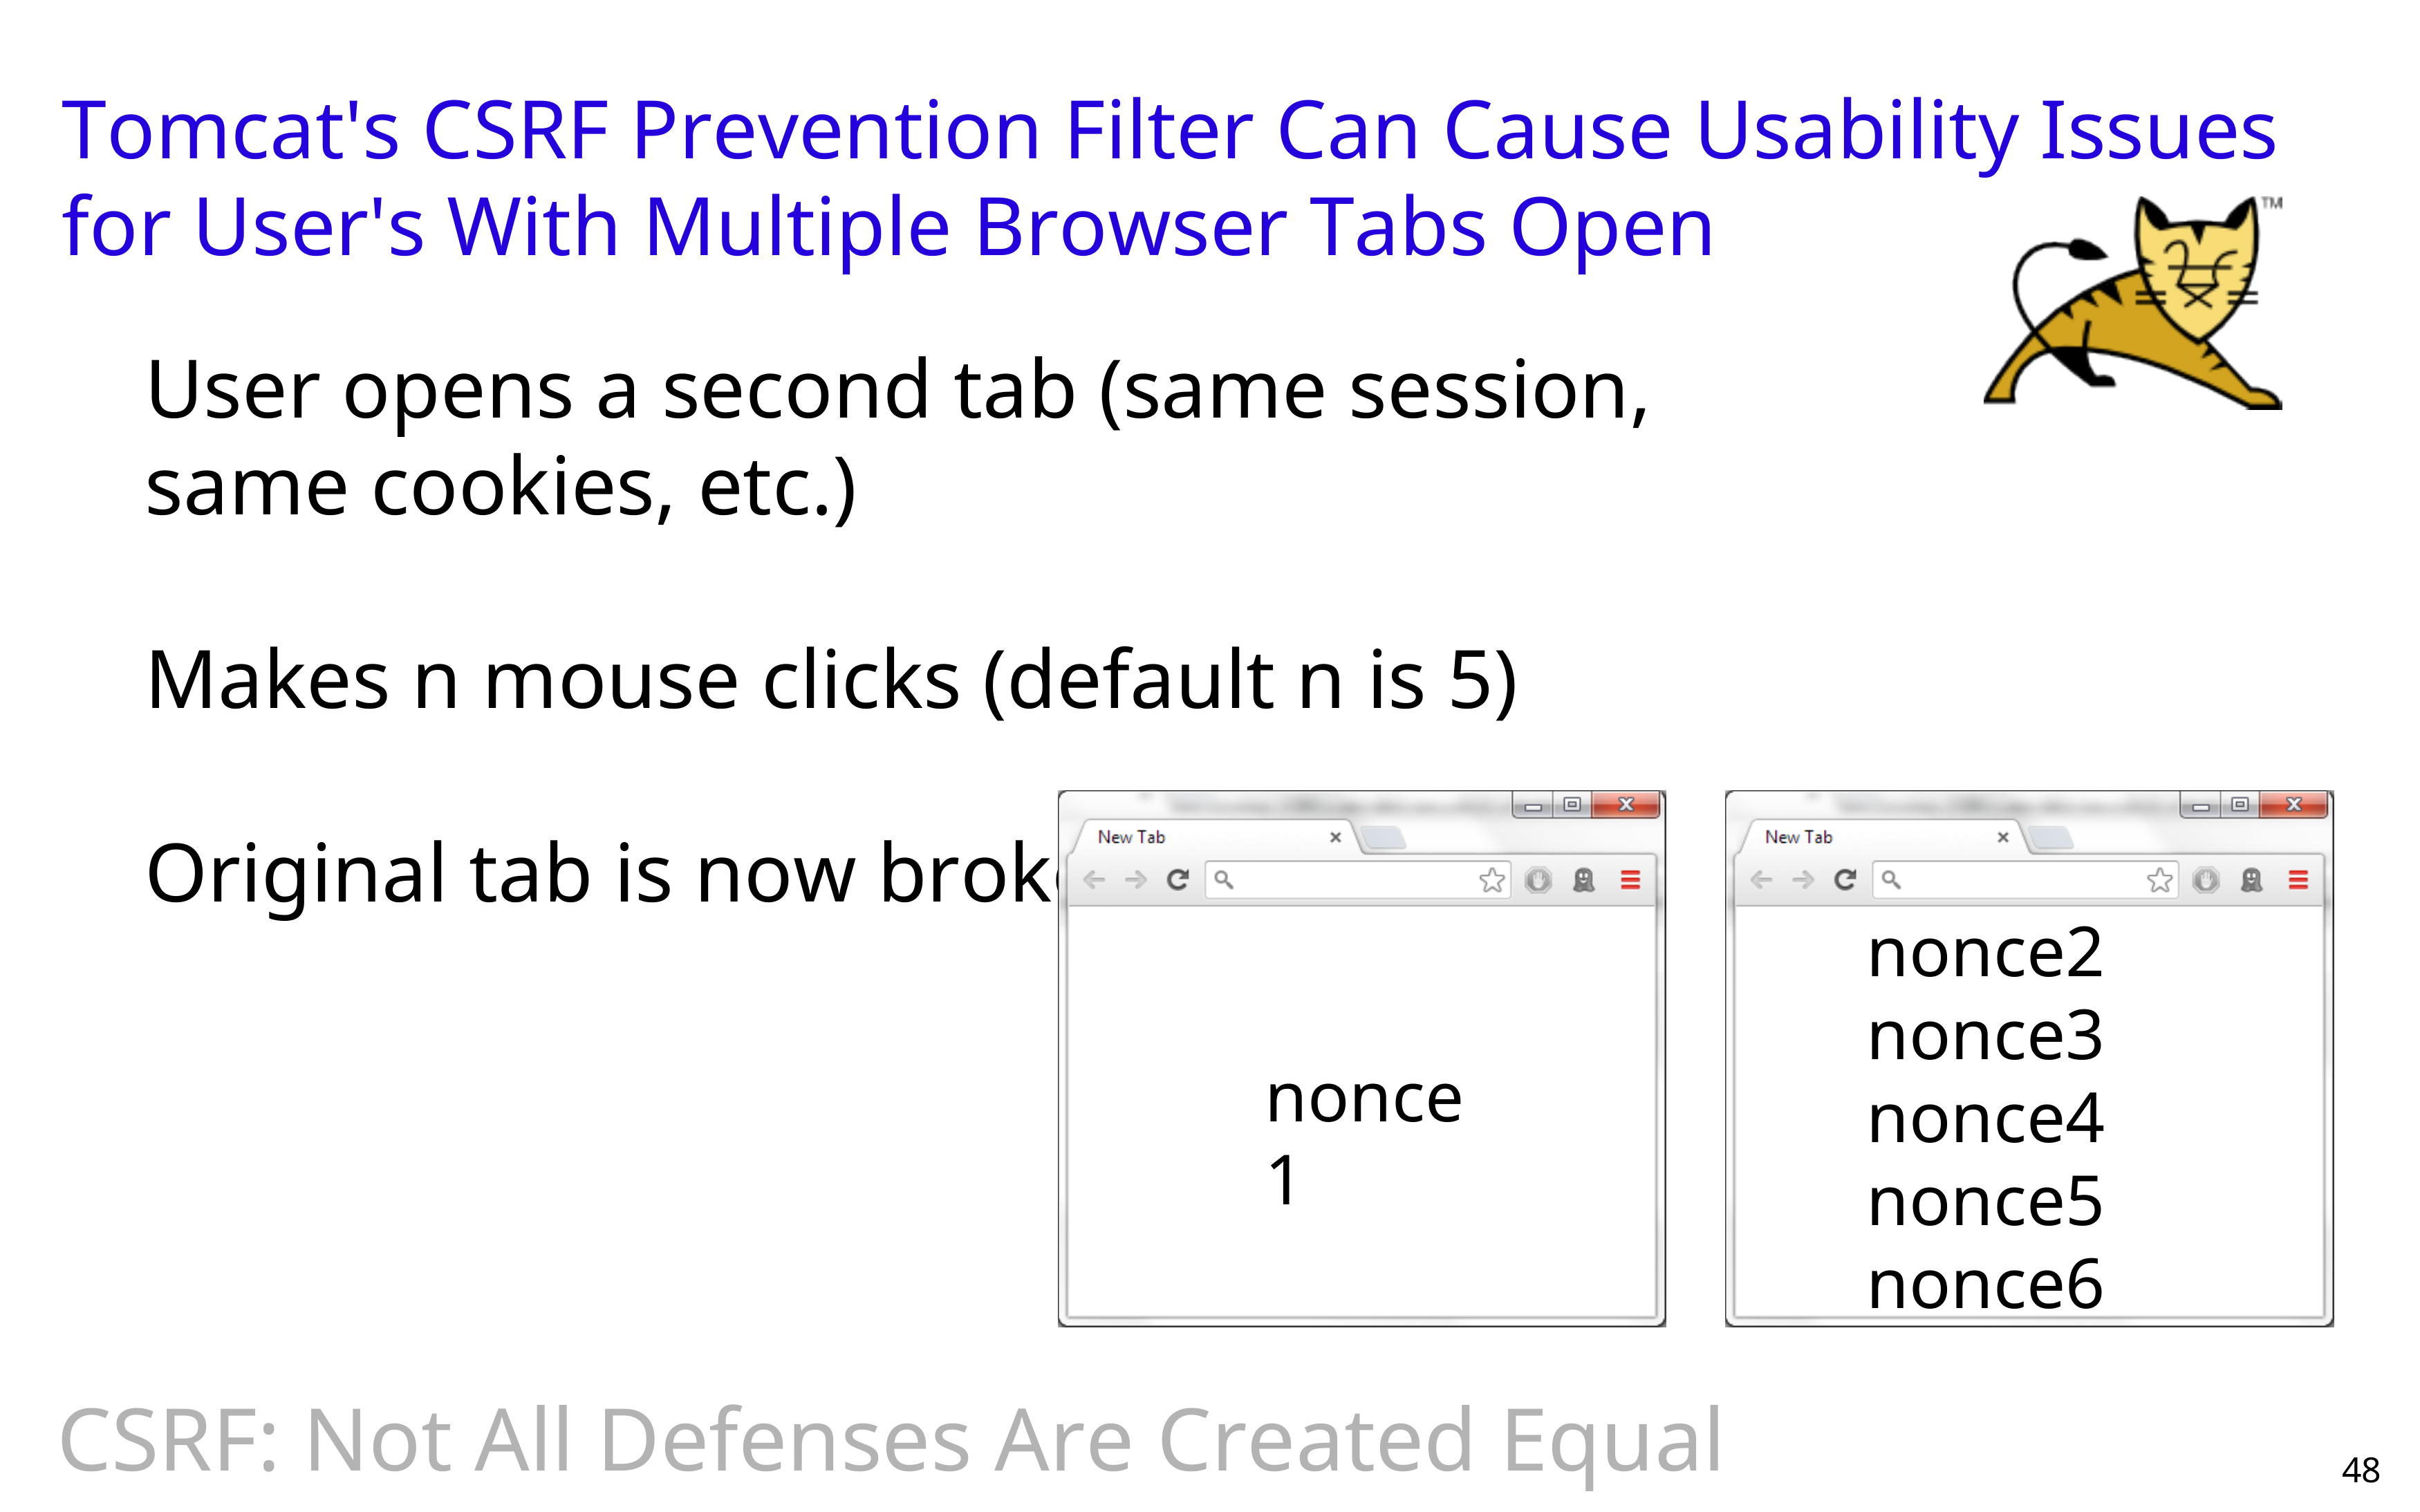

Tomcat's CSRF Prevention Filter Can Cause Usability Issues for User's With Multiple Browser Tabs Open
User opens a second tab (same session, same cookies, etc.)
Makes n mouse clicks (default n is 5)
Original tab is now broken
nonce2
nonce3
nonce4
nonce5
nonce6
nonce1